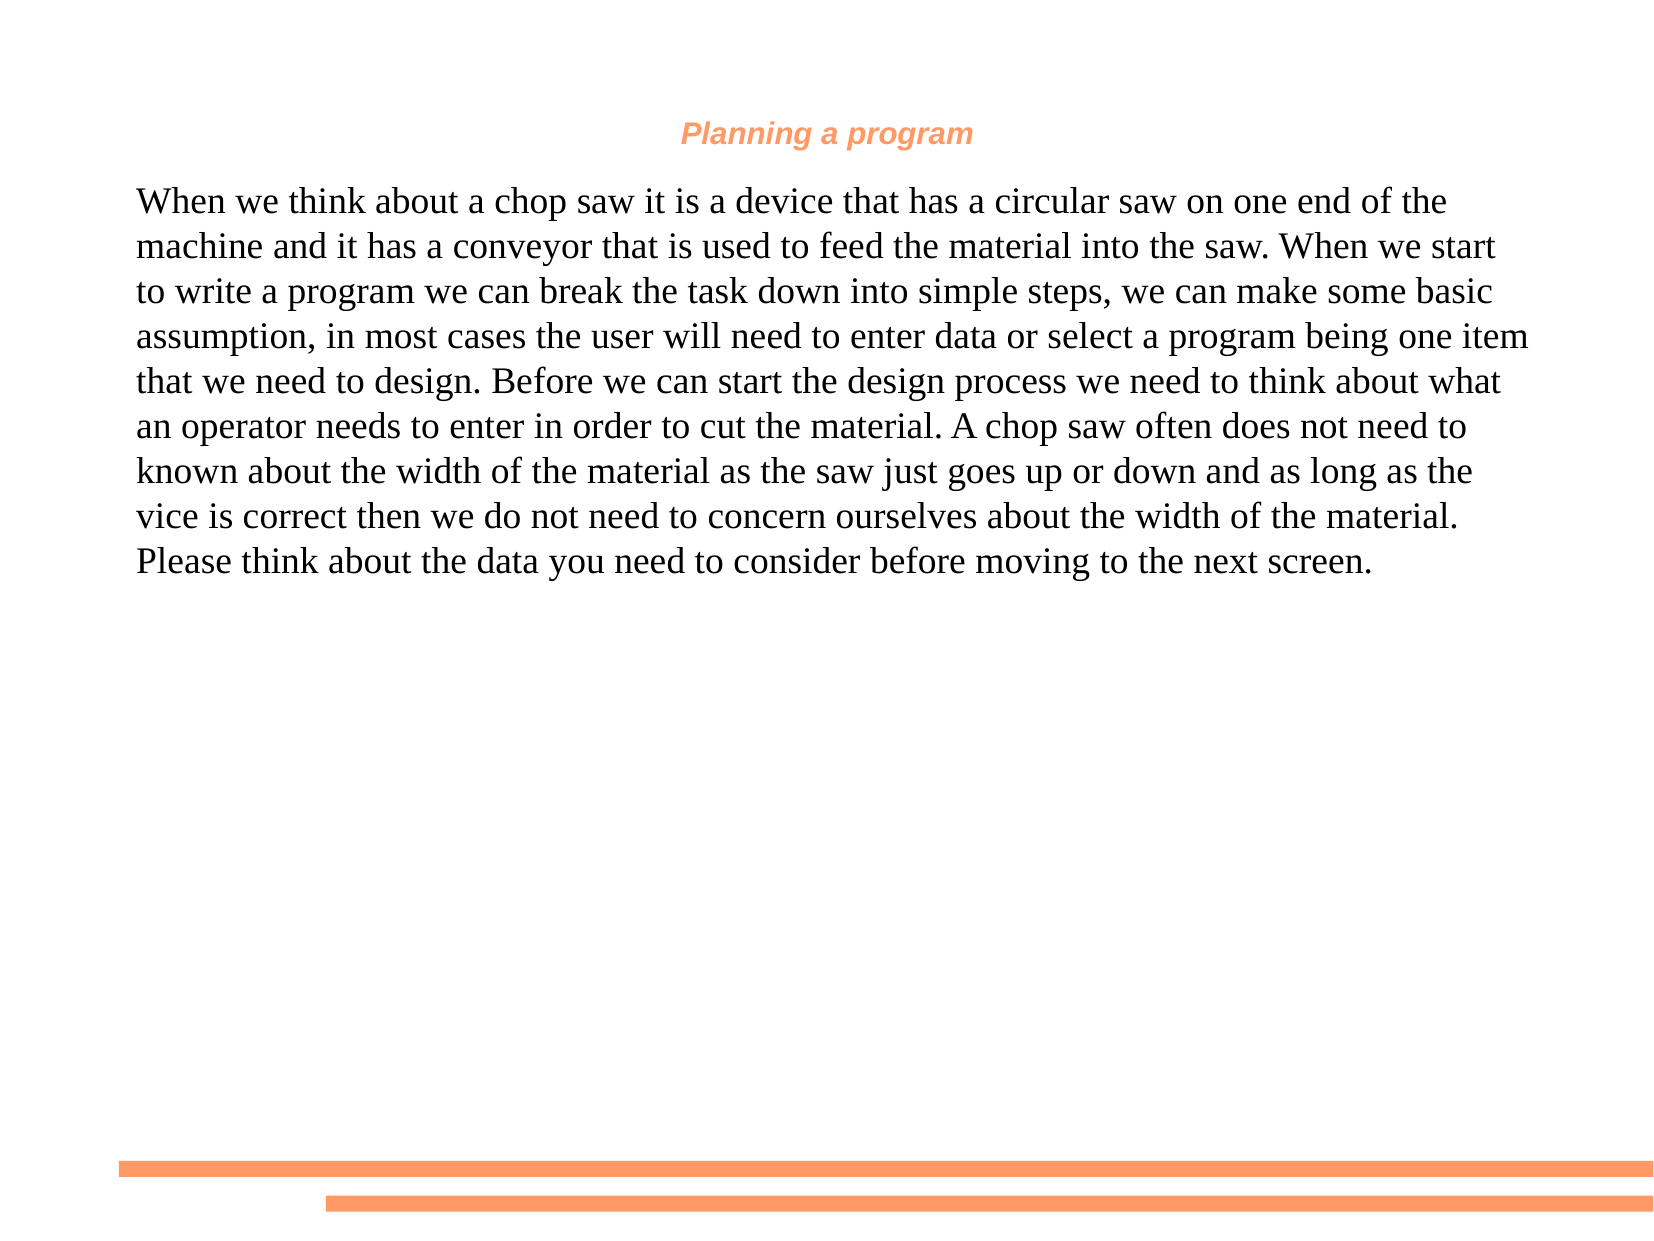

# Planning a program
When we think about a chop saw it is a device that has a circular saw on one end of the machine and it has a conveyor that is used to feed the material into the saw. When we start to write a program we can break the task down into simple steps, we can make some basic assumption, in most cases the user will need to enter data or select a program being one item that we need to design. Before we can start the design process we need to think about what an operator needs to enter in order to cut the material. A chop saw often does not need to known about the width of the material as the saw just goes up or down and as long as the vice is correct then we do not need to concern ourselves about the width of the material. Please think about the data you need to consider before moving to the next screen.